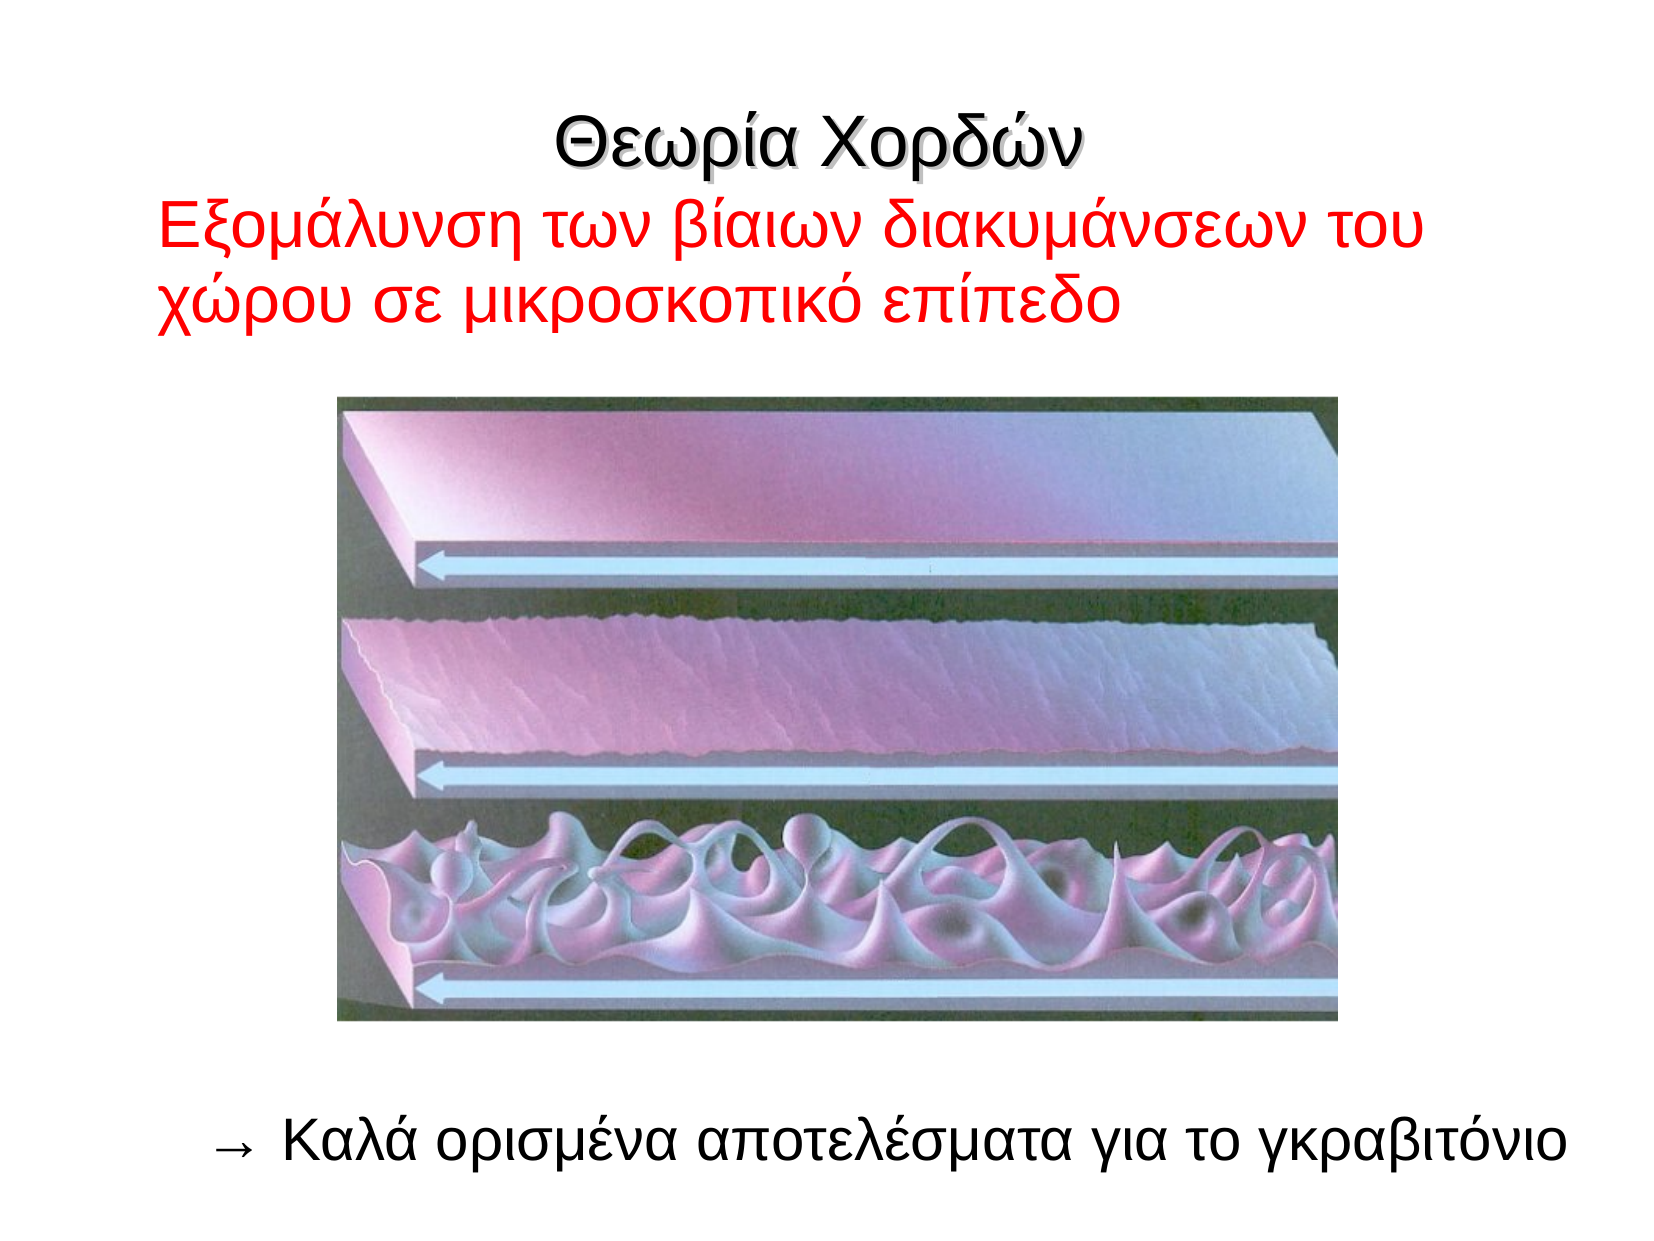

Θεωρία Χορδών
# Εξομάλυνση των βίαιων διακυμάνσεων του χώρου σε μικροσκοπικό επίπεδο
 → Καλά ορισμένα αποτελέσματα για το γκραβιτόνιο